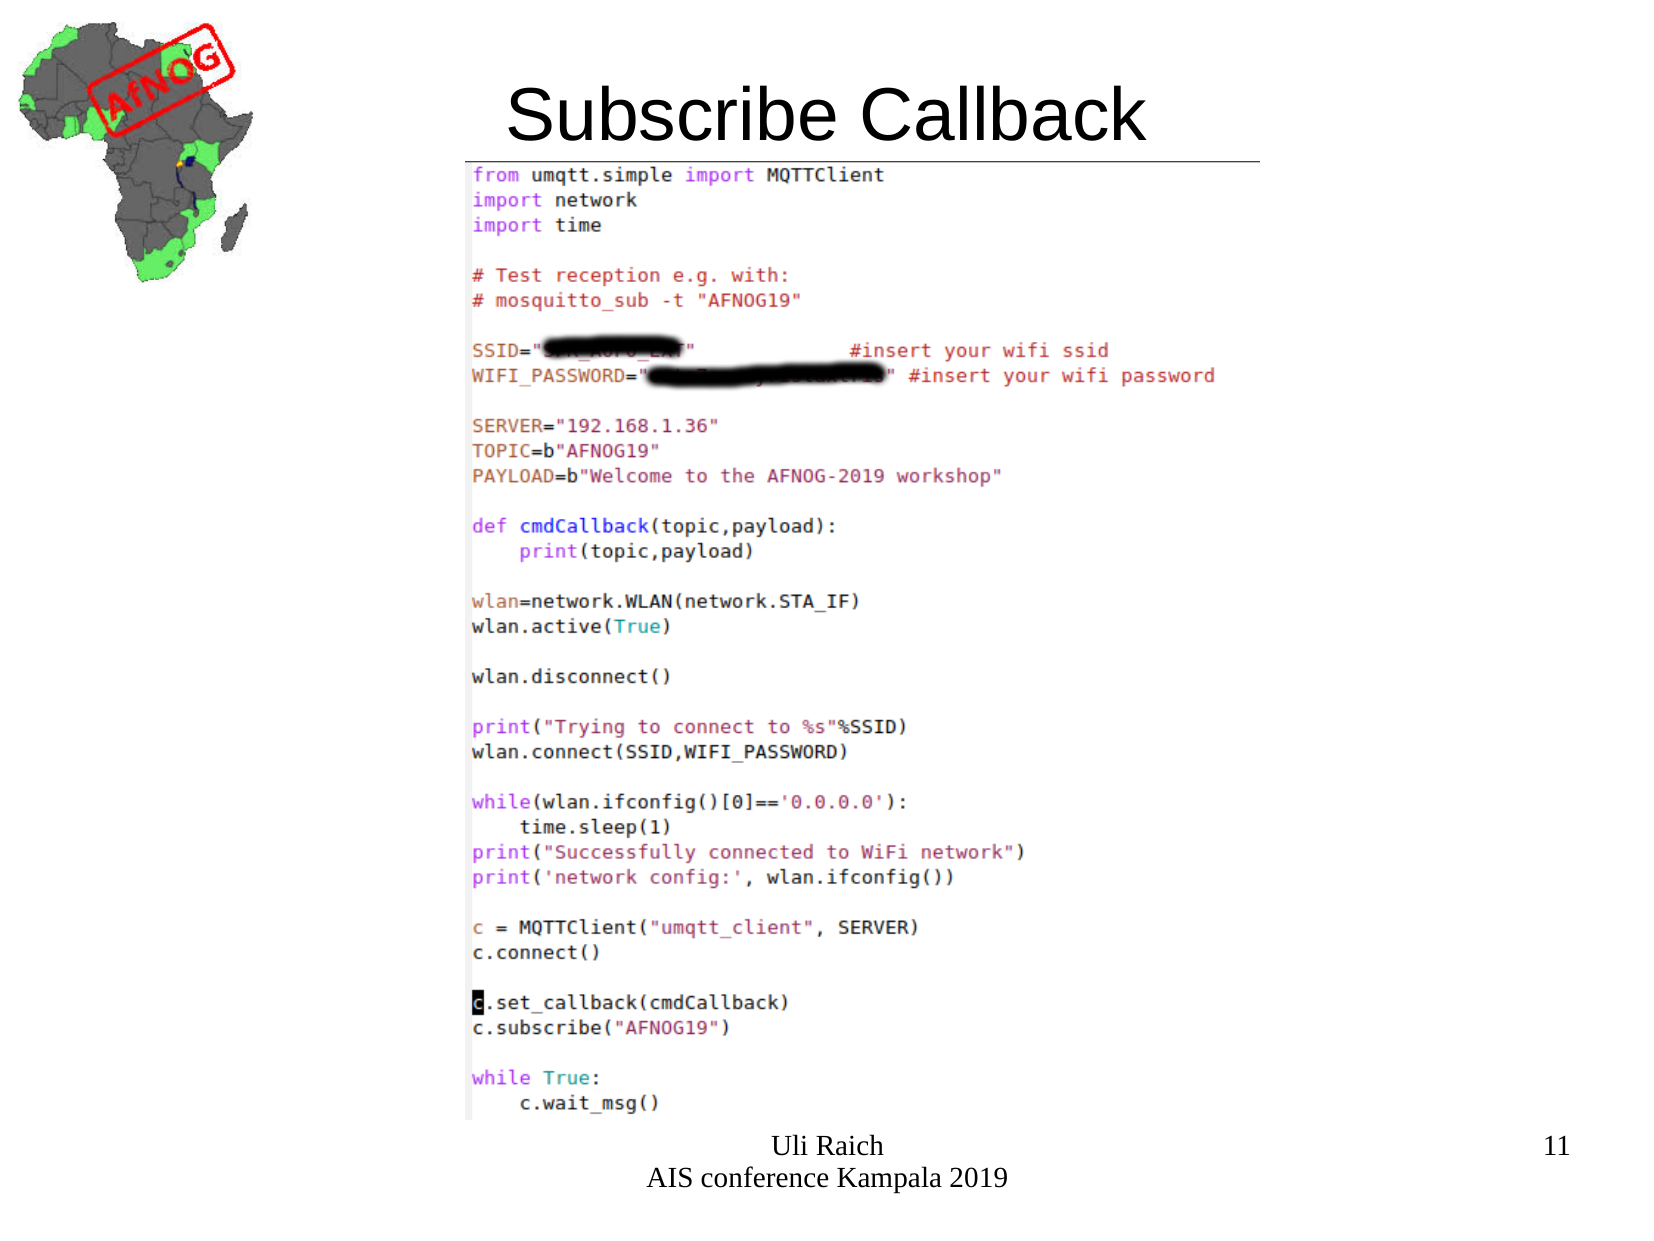

# Subscribe Callback
Uli Raich AIS conference Kampala 2019
11